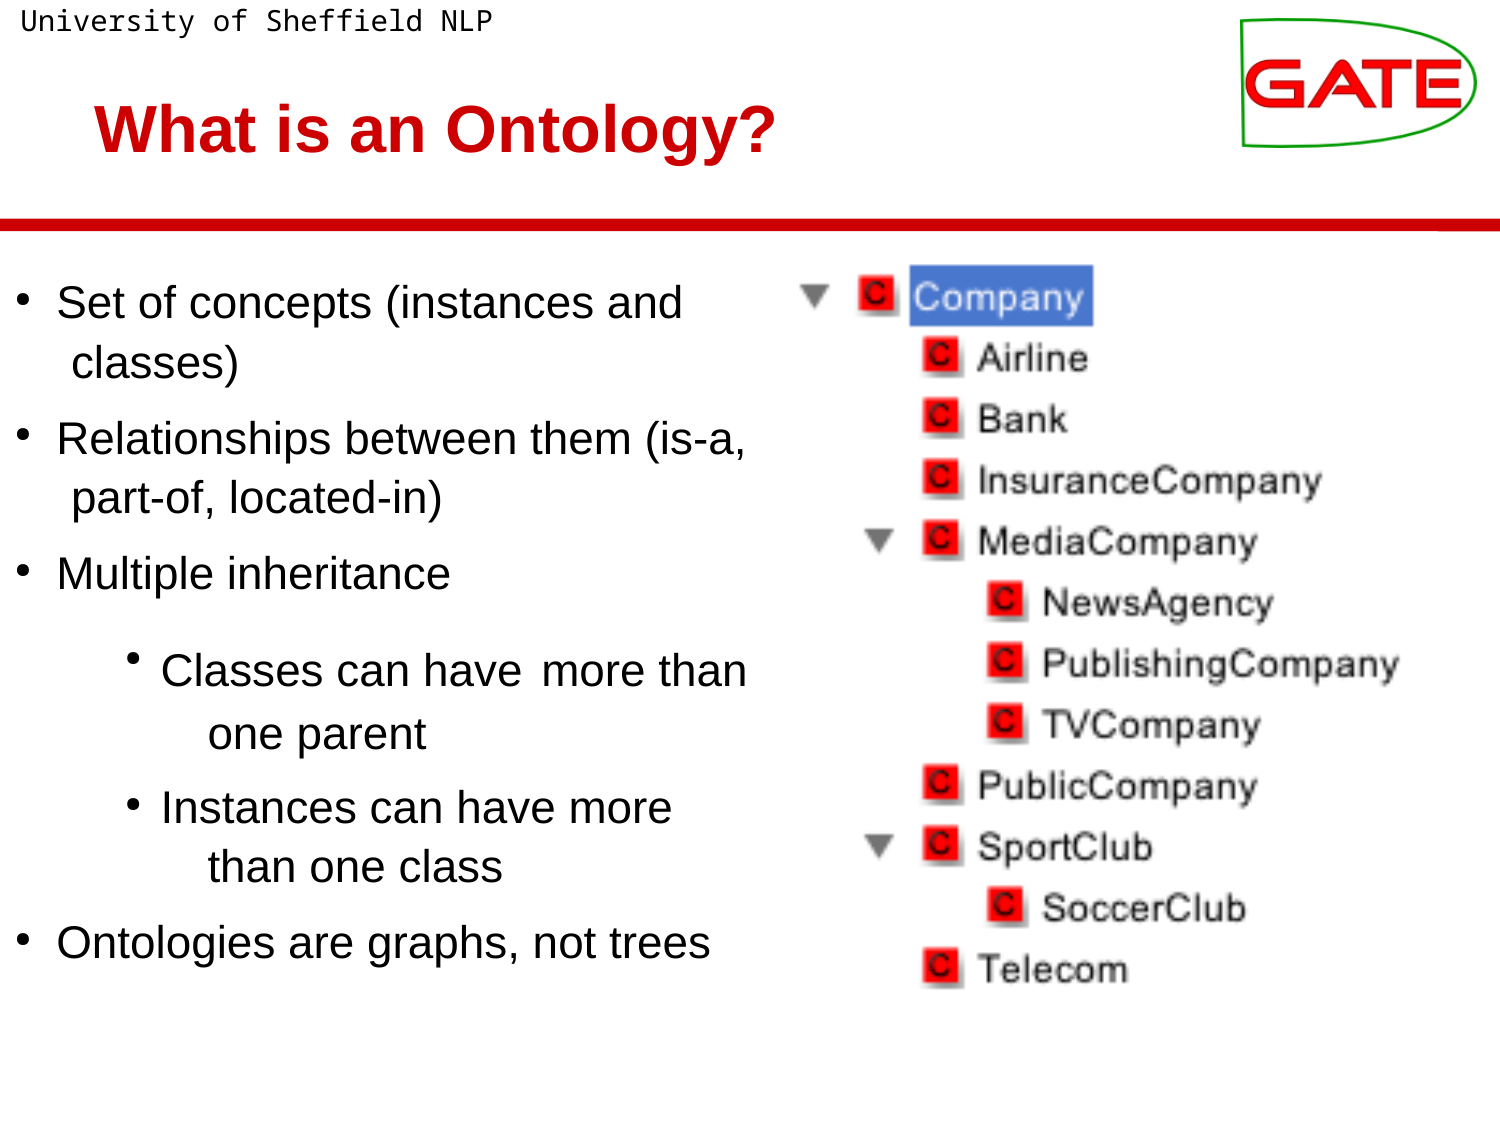

# What is an Ontology?
 Set of concepts (instances and classes)
 Relationships between them (is-a, part-of, located-in)
 Multiple inheritance
Classes can have more than one parent
Instances can have more than one class
 Ontologies are graphs, not trees